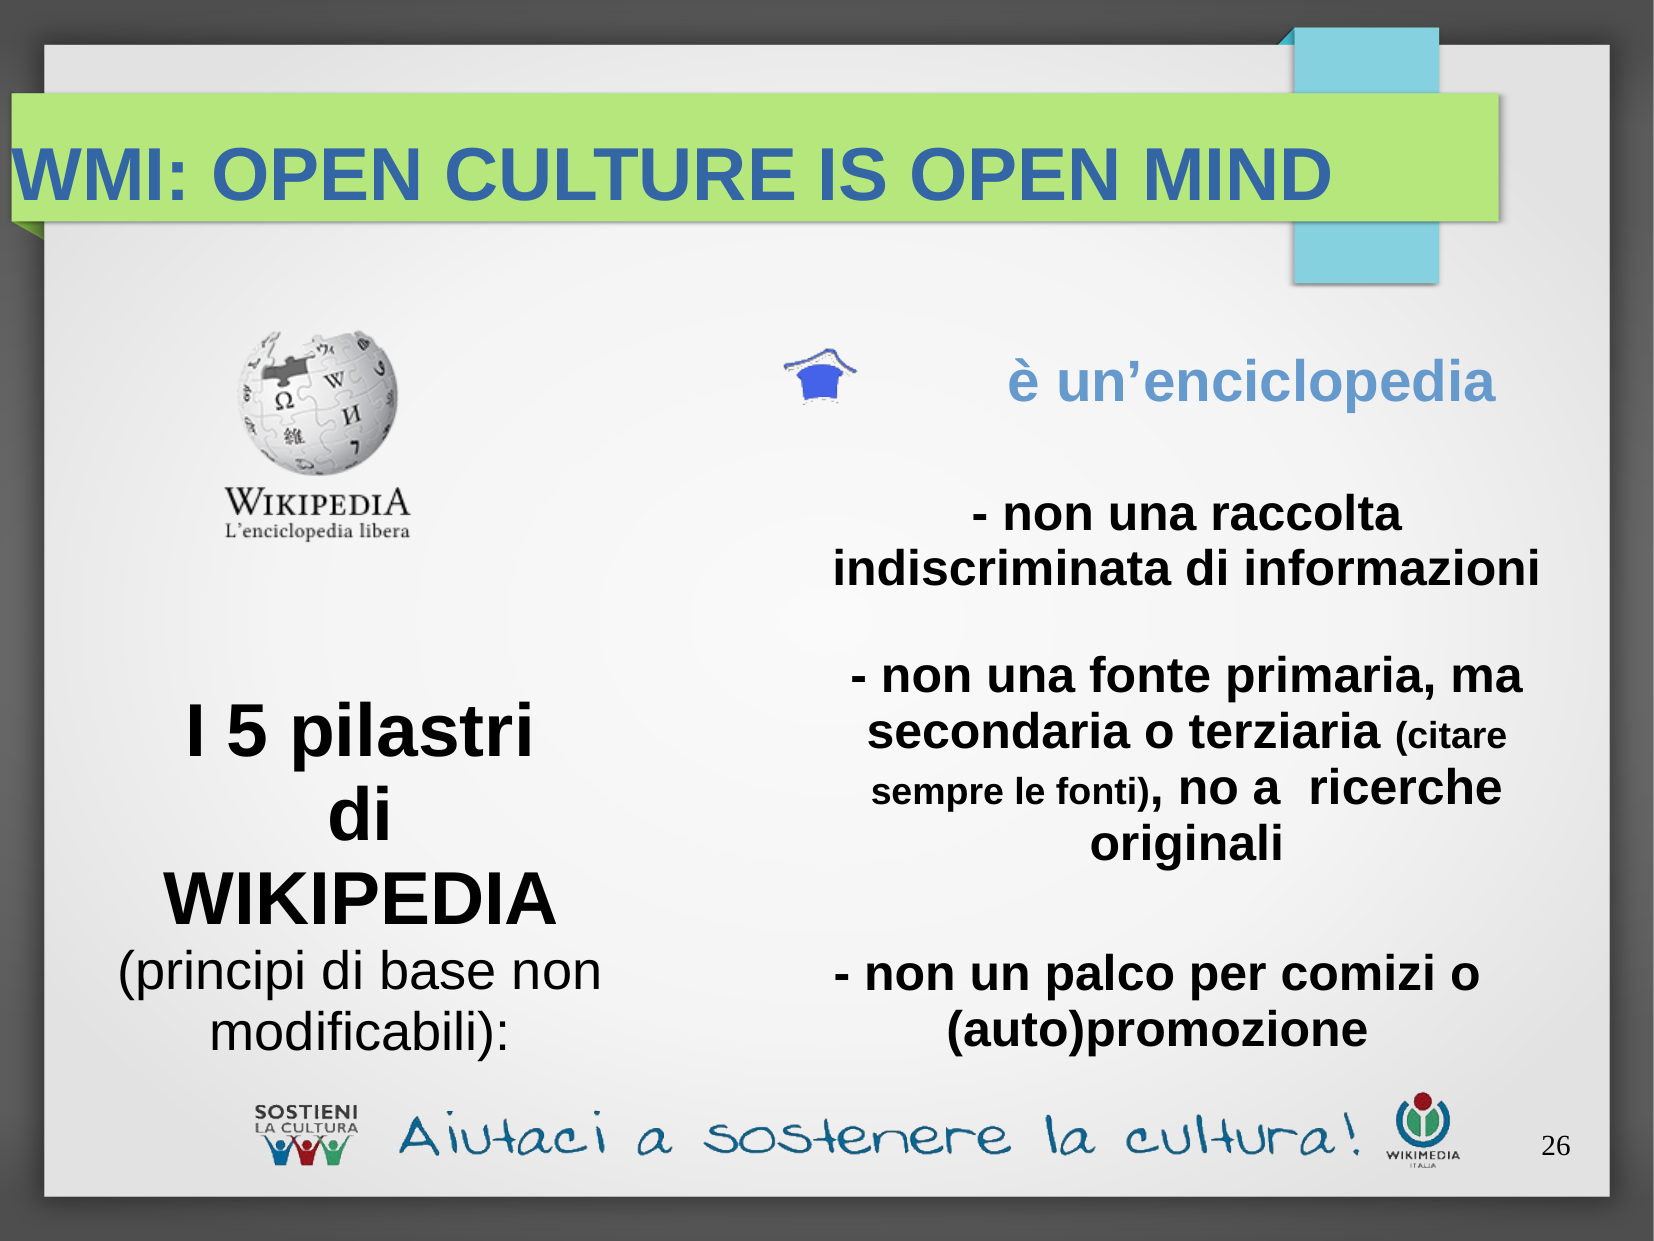

# WMI: OPEN CULTURE IS OPEN MIND
è un’enciclopedia
- non una raccolta indiscriminata di informazioni
I 5 pilastri
di
 WIKIPEDIA
(principi di base non modificabili):
- non una fonte primaria, ma secondaria o terziaria (citare sempre le fonti), no a ricerche originali
- non un palco per comizi o (auto)promozione
26